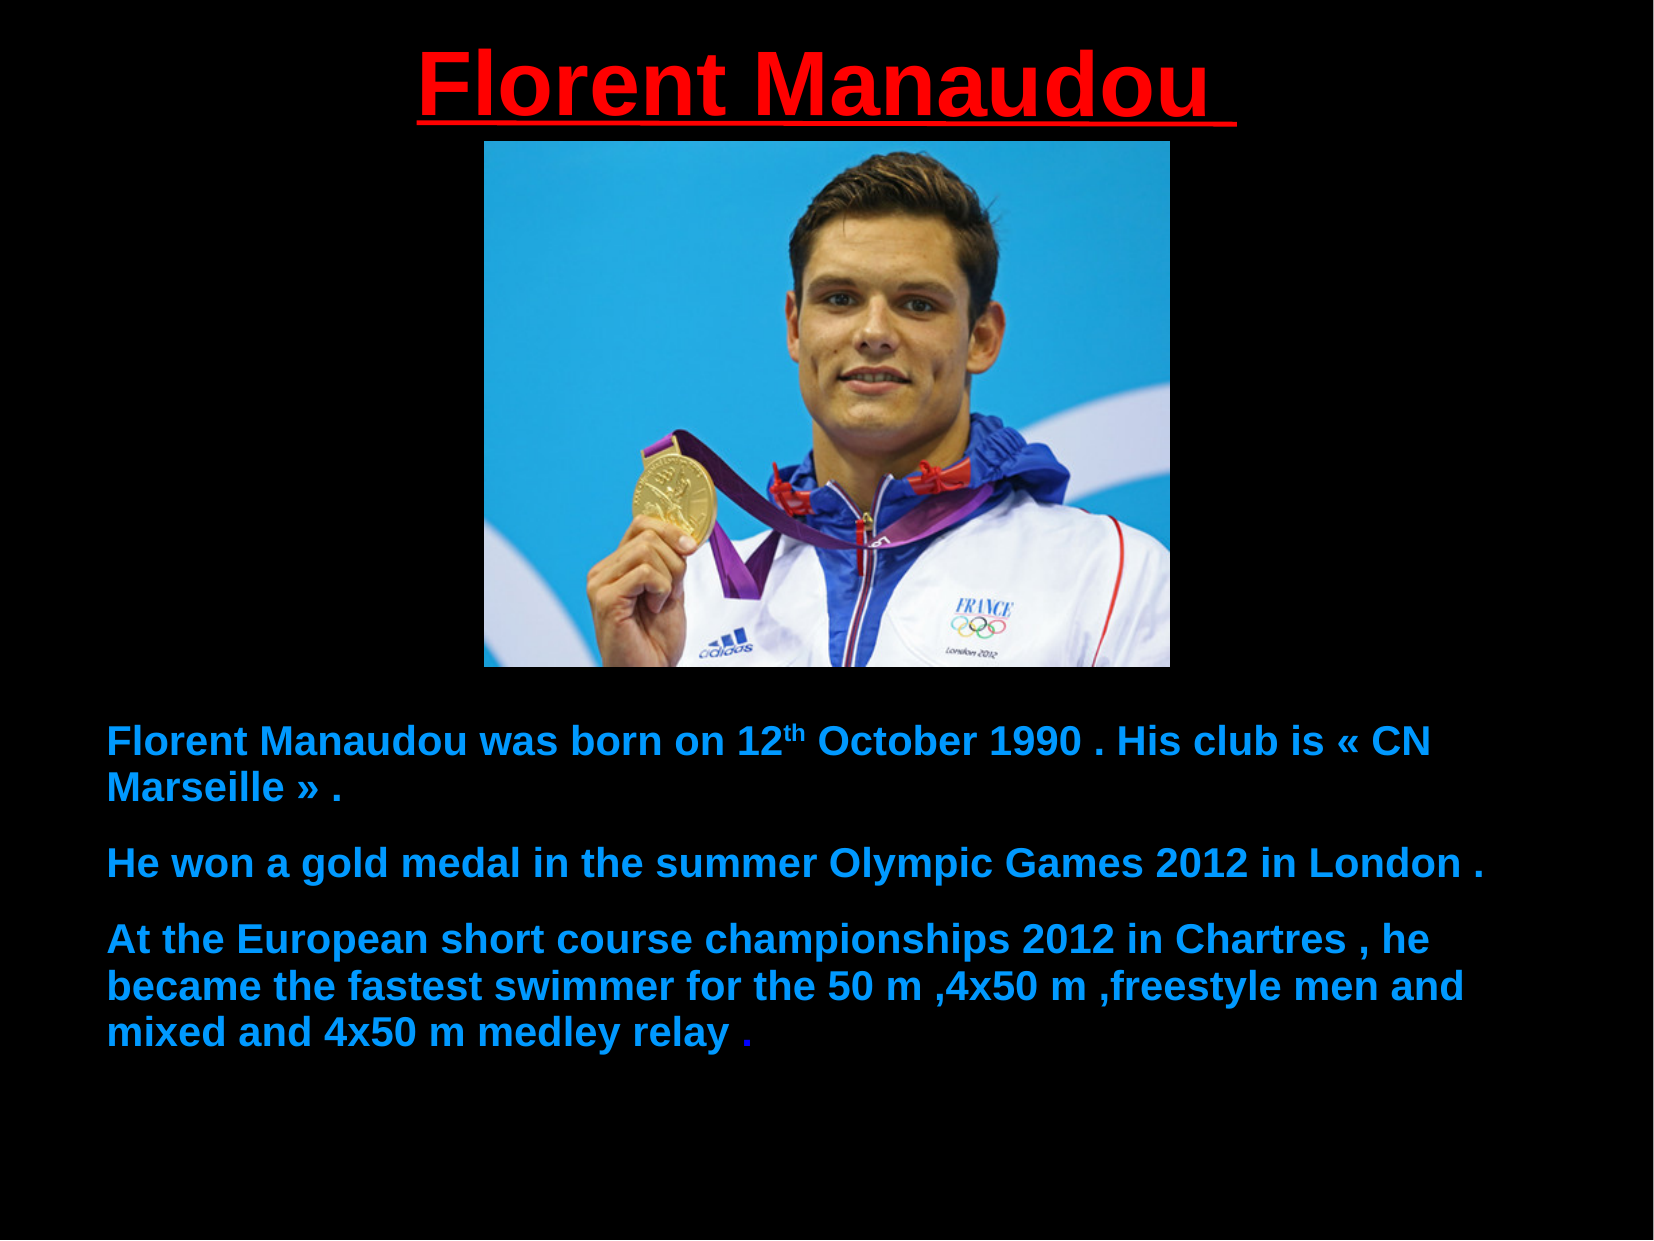

# Florent Manaudou
Florent Manaudou was born on 12th October 1990 . His club is « CN Marseille » .
He won a gold medal in the summer Olympic Games 2012 in London .
At the European short course championships 2012 in Chartres , he became the fastest swimmer for the 50 m ,4x50 m ,freestyle men and mixed and 4x50 m medley relay .